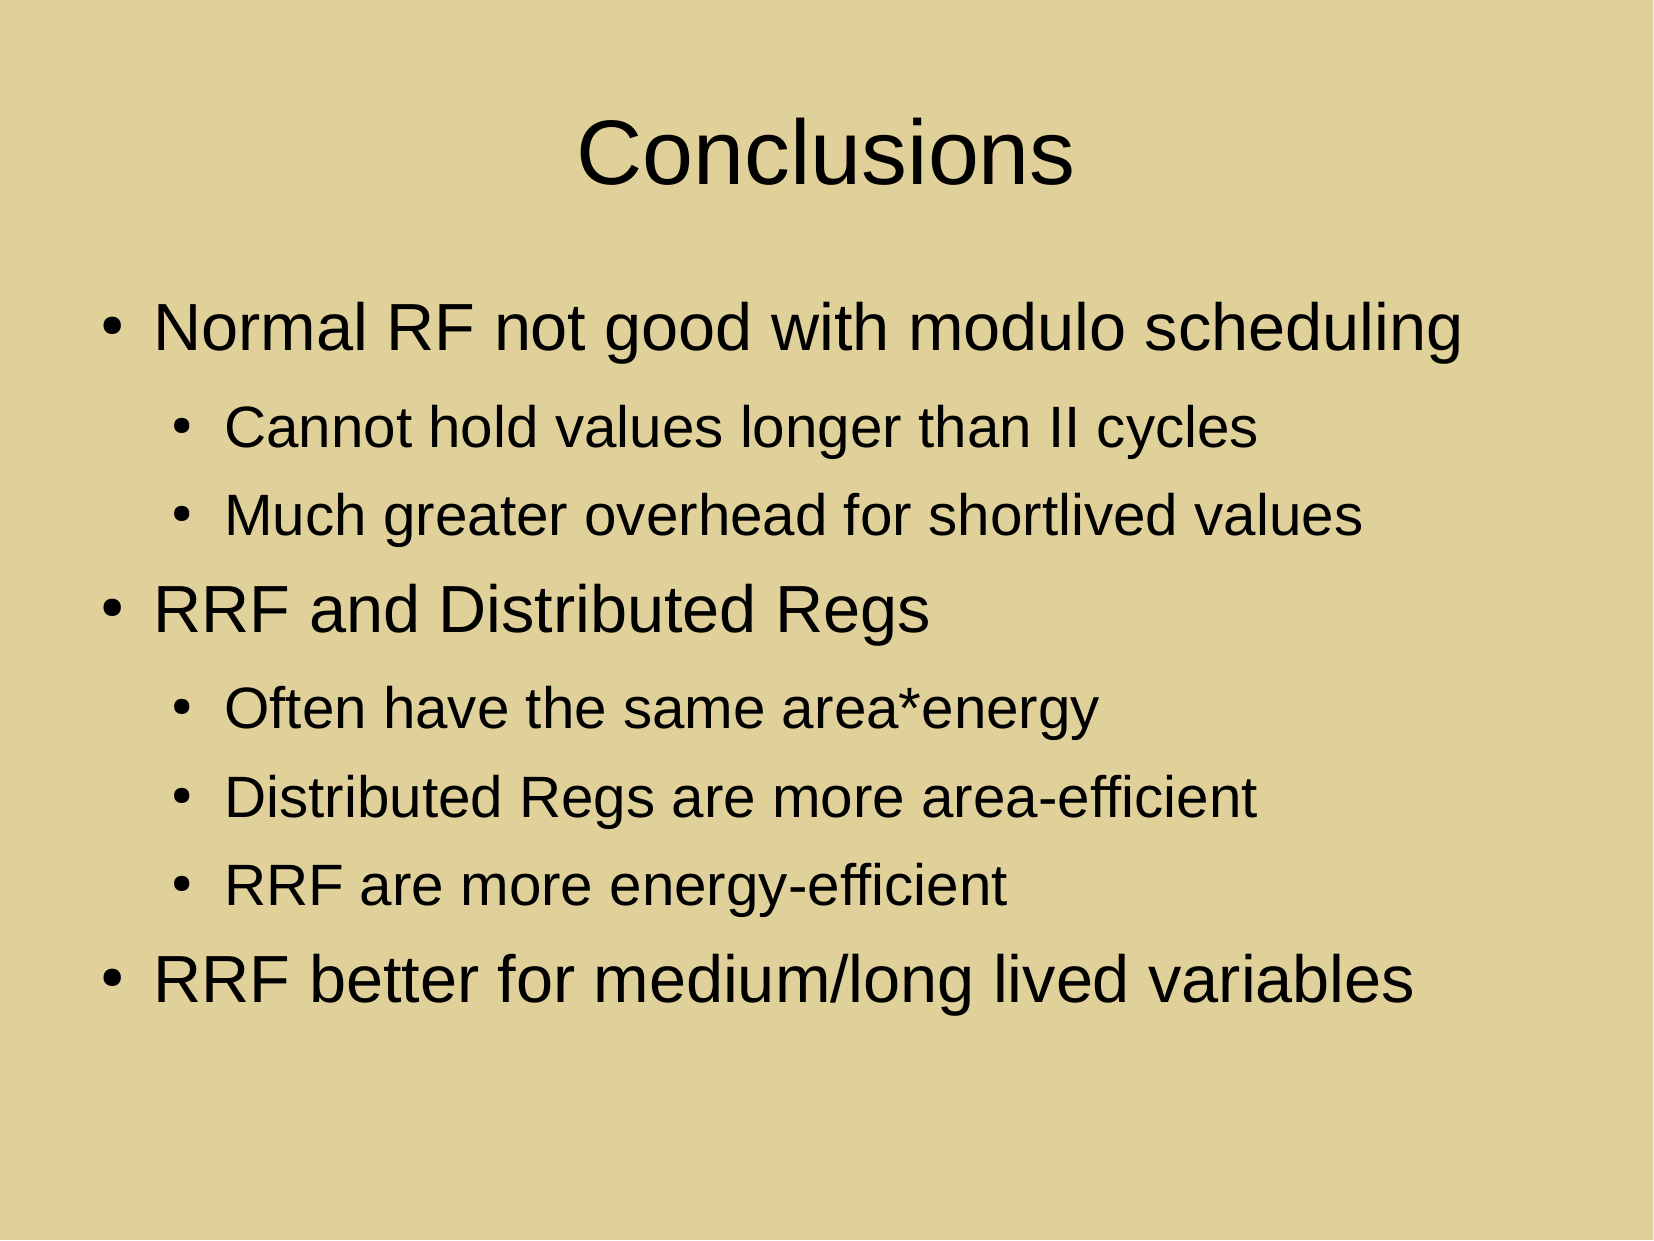

# Conclusions
Normal RF not good with modulo scheduling
Cannot hold values longer than II cycles
Much greater overhead for shortlived values
RRF and Distributed Regs
Often have the same area*energy
Distributed Regs are more area-efficient
RRF are more energy-efficient
RRF better for medium/long lived variables